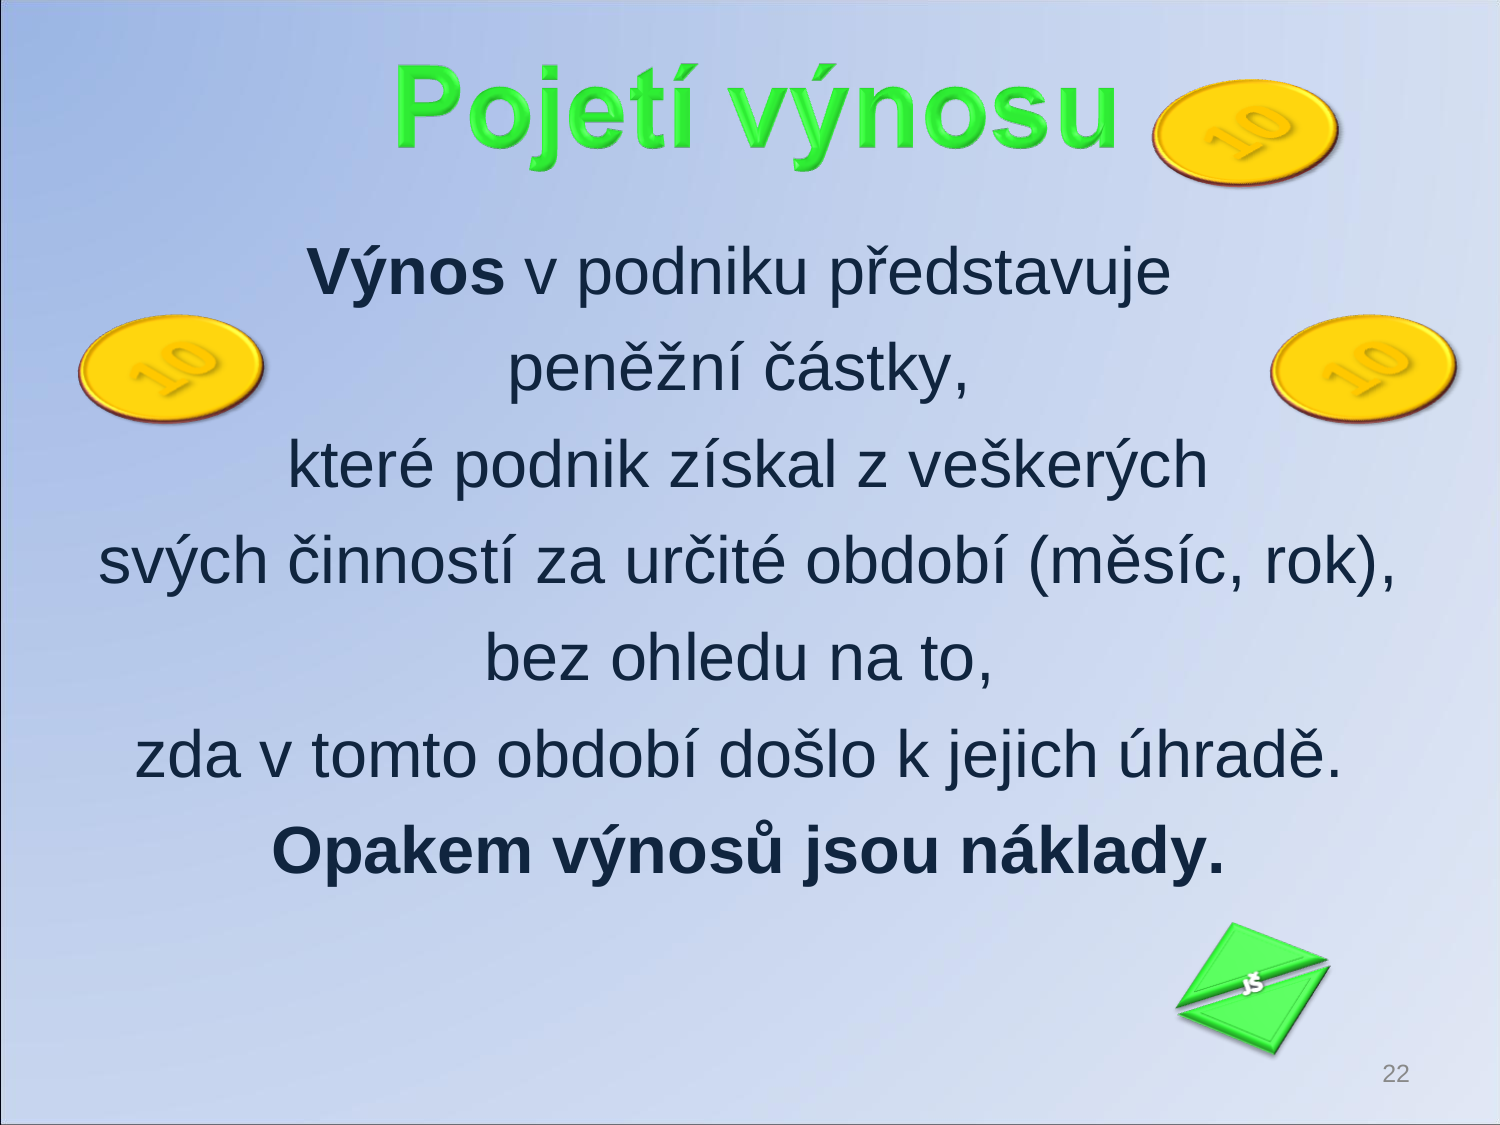

# Výnos v podniku představuje
peněžní částky,
které podnik získal z veškerých
svých činností za určité období (měsíc, rok),
bez ohledu na to,
zda v tomto období došlo k jejich úhradě.
Opakem výnosů jsou náklady.